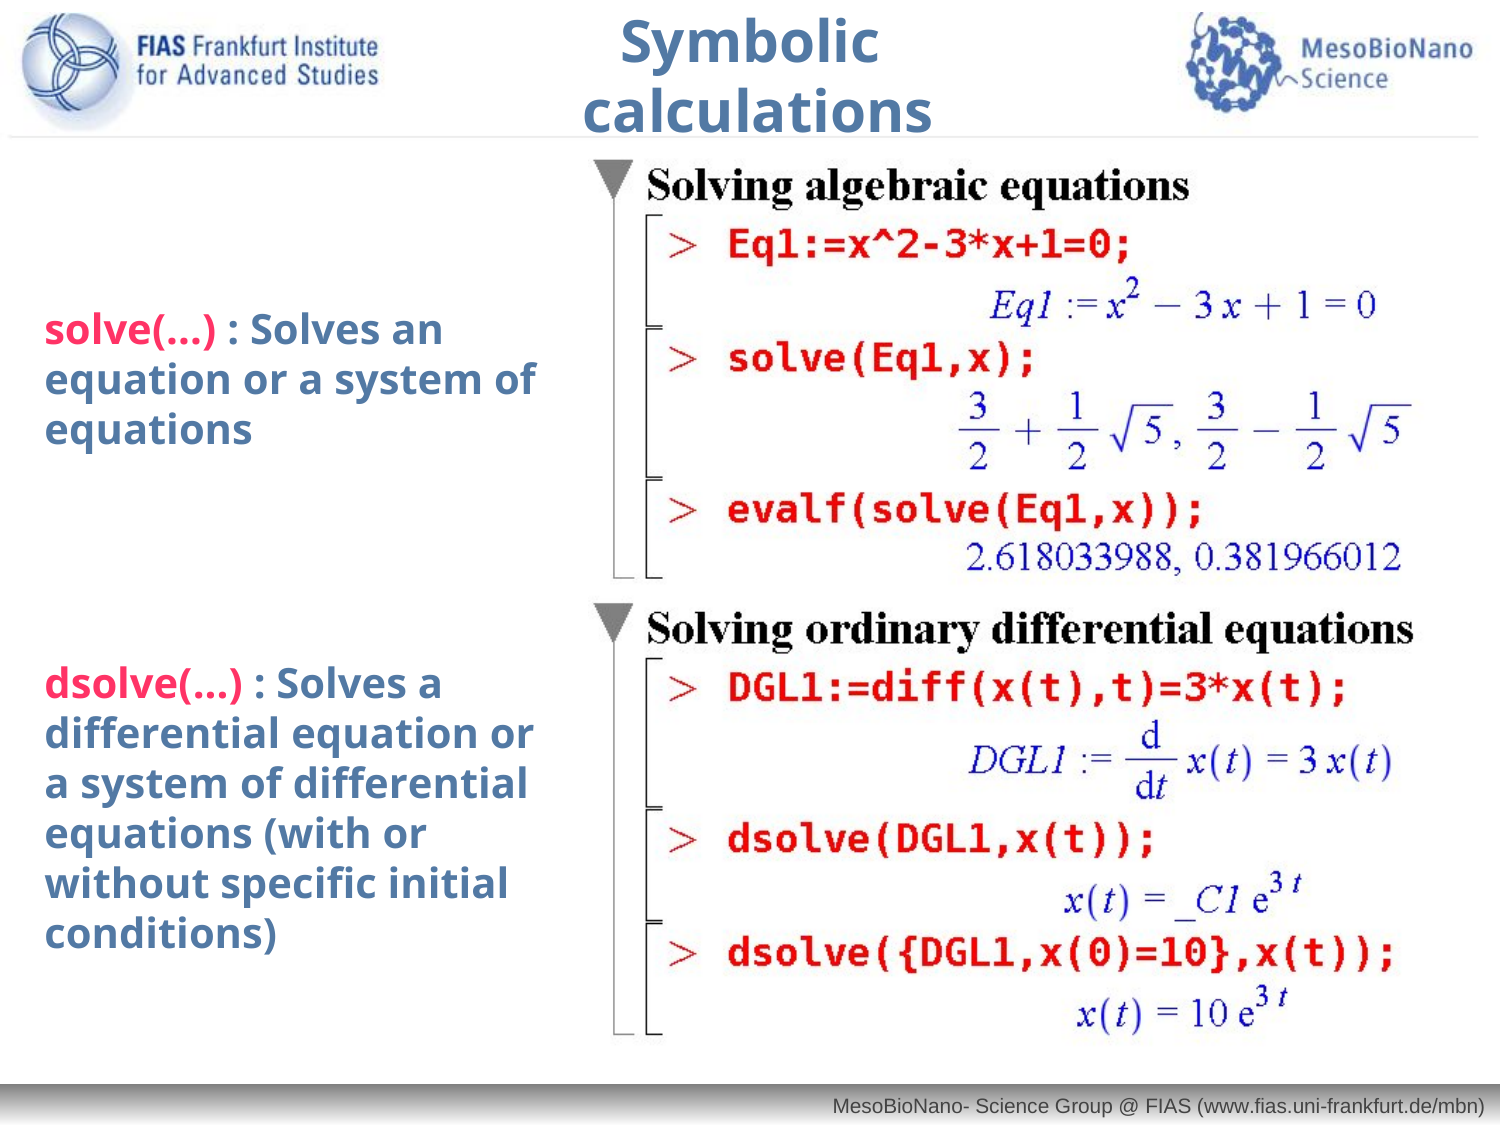

# Symbolic calculations
solve(...) : Solves an equation or a system of equations
dsolve(...) : Solves a differential equation or a system of differential equations (with or without specific initial conditions)